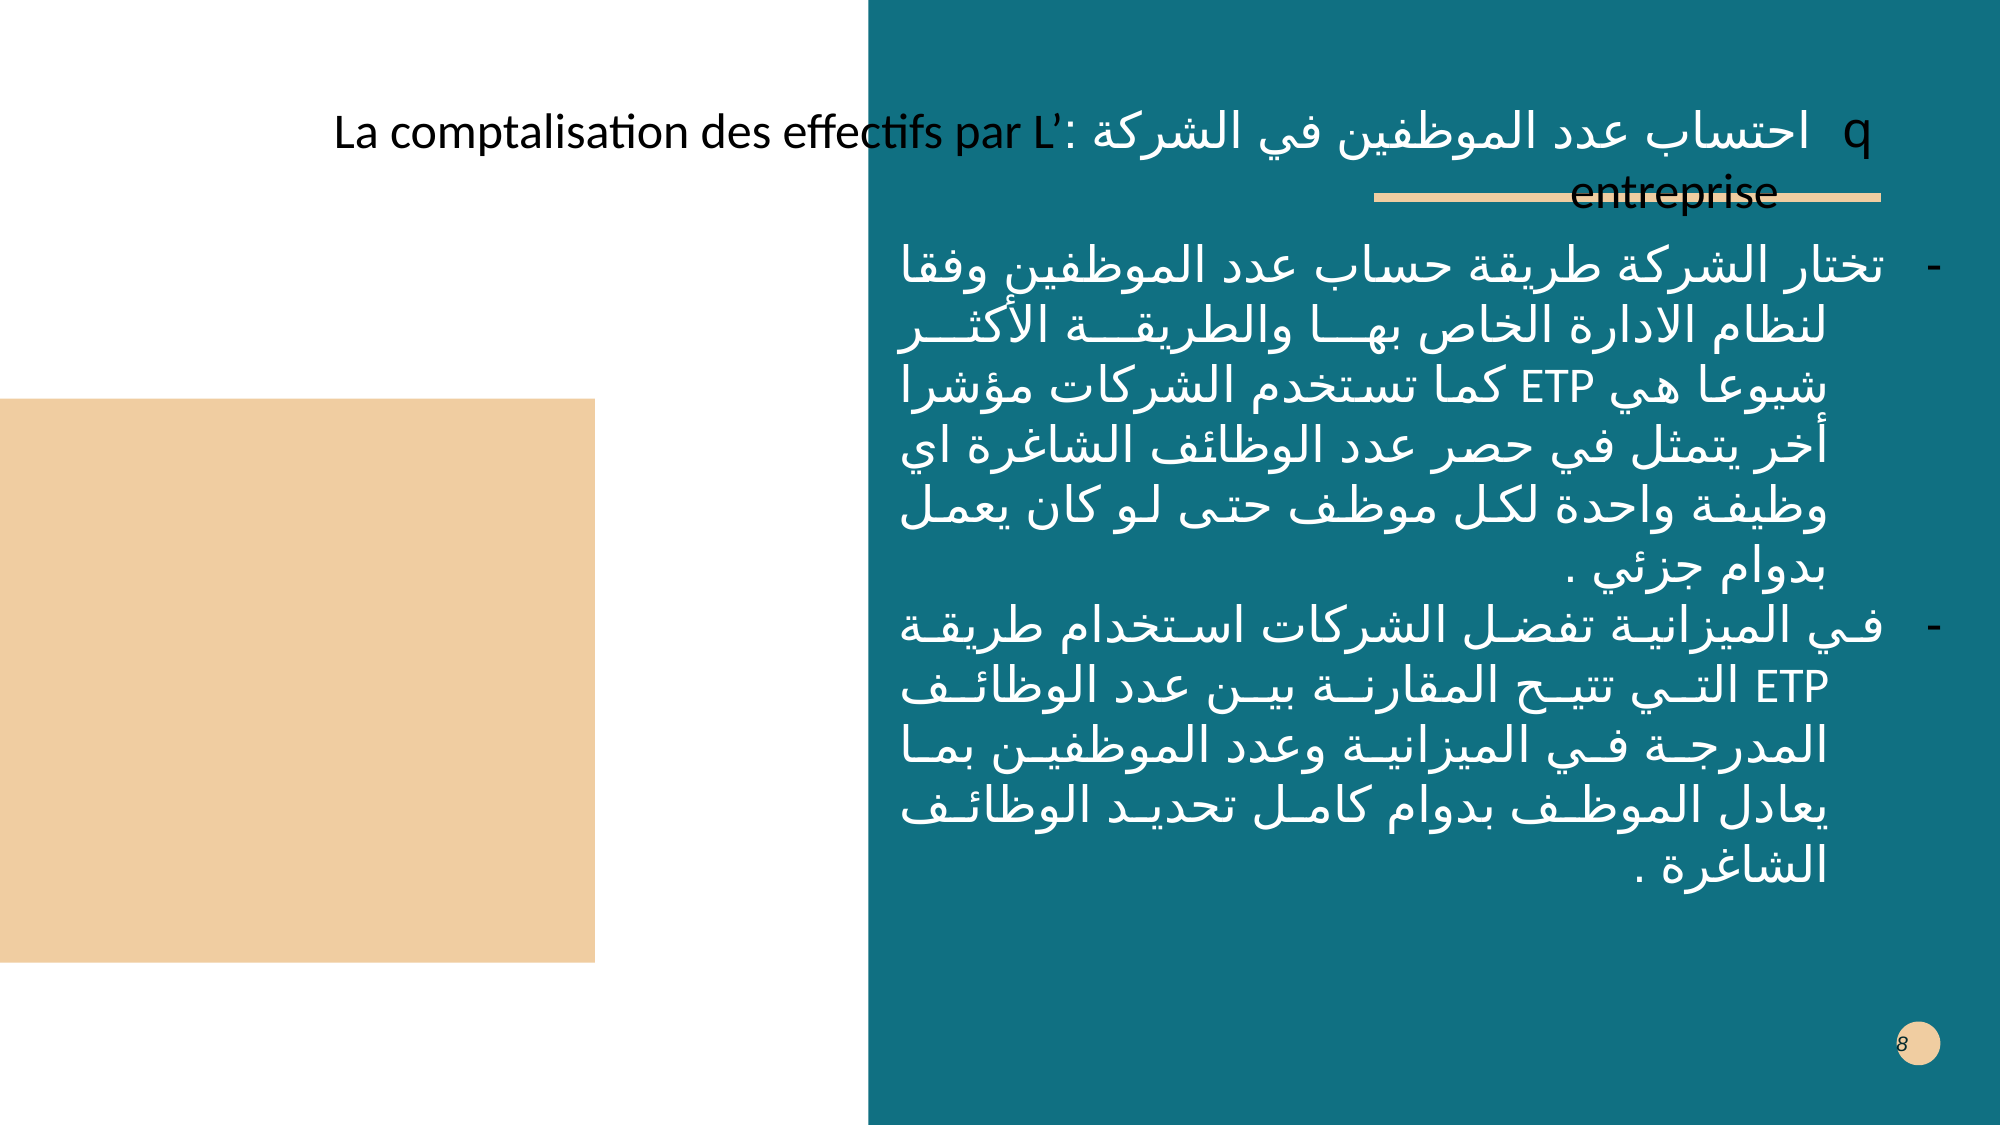

احتساب عدد الموظفين في الشركة :La comptalisation des effectifs par L’ entreprise
تختار الشركة طريقة حساب عدد الموظفين وفقا لنظام الادارة الخاص بها والطريقة الأكثر شيوعا هي ETP كما تستخدم الشركات مؤشرا أخر يتمثل في حصر عدد الوظائف الشاغرة اي وظيفة واحدة لكل موظف حتى لو كان يعمل بدوام جزئي .
في الميزانية تفضل الشركات استخدام طريقة ETP التي تتيح المقارنة بين عدد الوظائف المدرجة في الميزانية وعدد الموظفين بما يعادل الموظف بدوام كامل تحديد الوظائف الشاغرة .